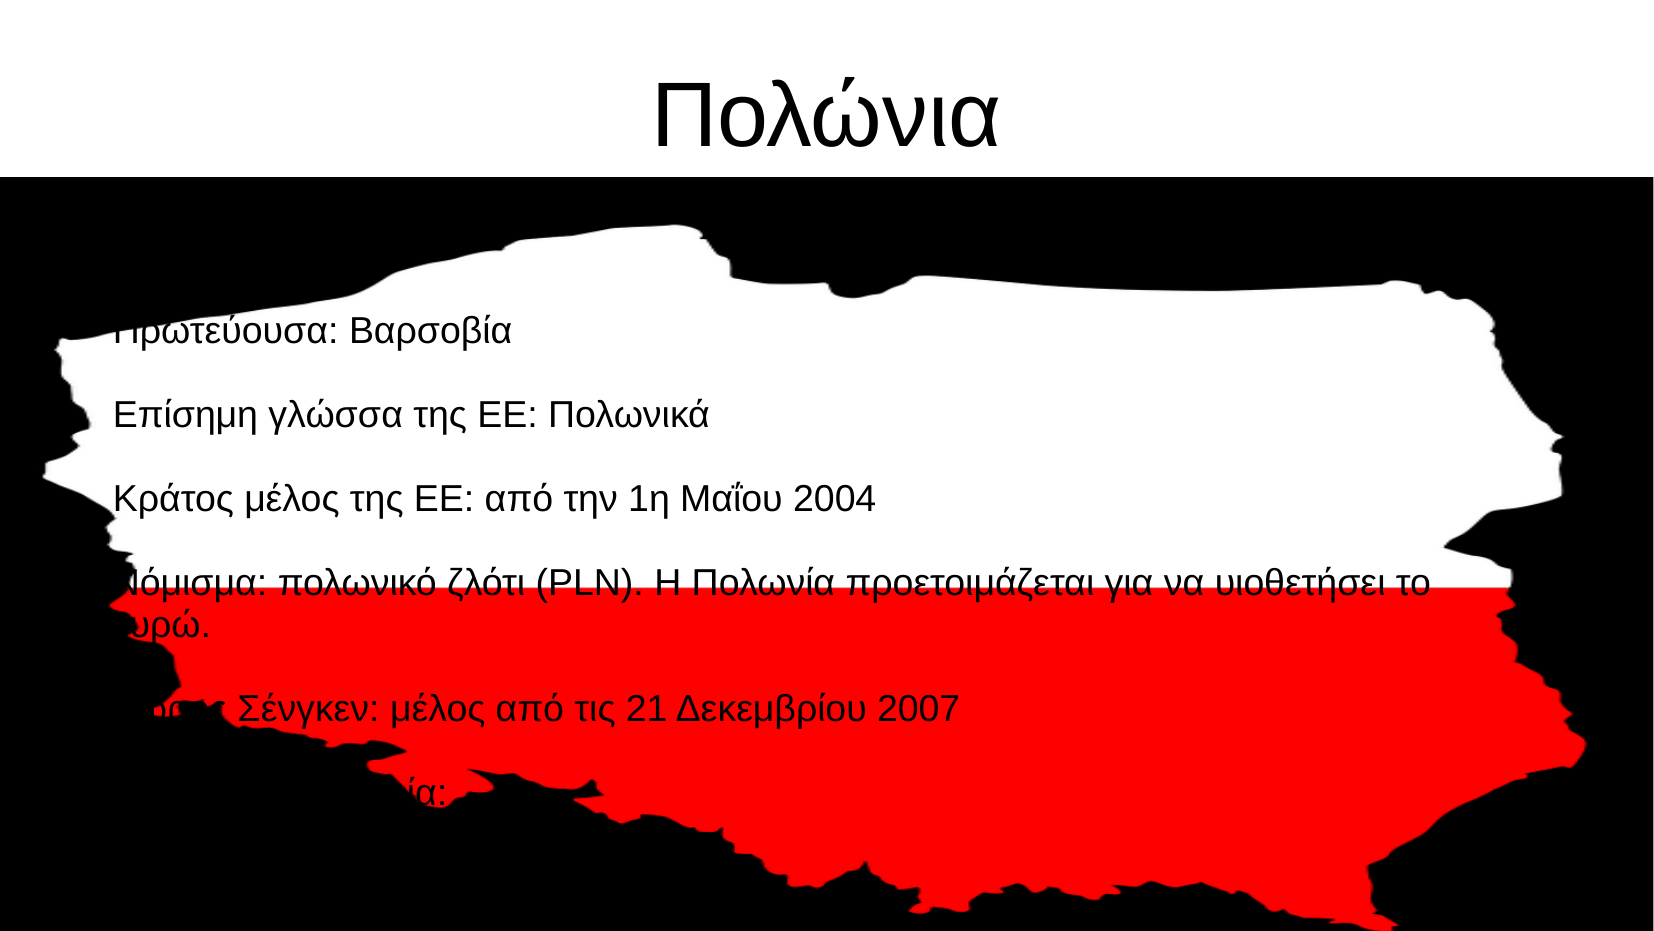

# Πολώνια
Πρωτεύουσα: Βαρσοβία
Επίσημη γλώσσα της ΕΕ: Πολωνικά
Κράτος μέλος της ΕΕ: από την 1η Μαΐου 2004
Νόμισμα: πολωνικό ζλότι (PLN). Η Πολωνία προετοιμάζεται για να υιοθετήσει το ευρώ.
Χώρος Σένγκεν: μέλος από τις 21 Δεκεμβρίου 2007
Αριθμητικά στοιχεία:
 Έκταση: 311 928 km2
 Πληθυσμός: 36 620 970 (2024)